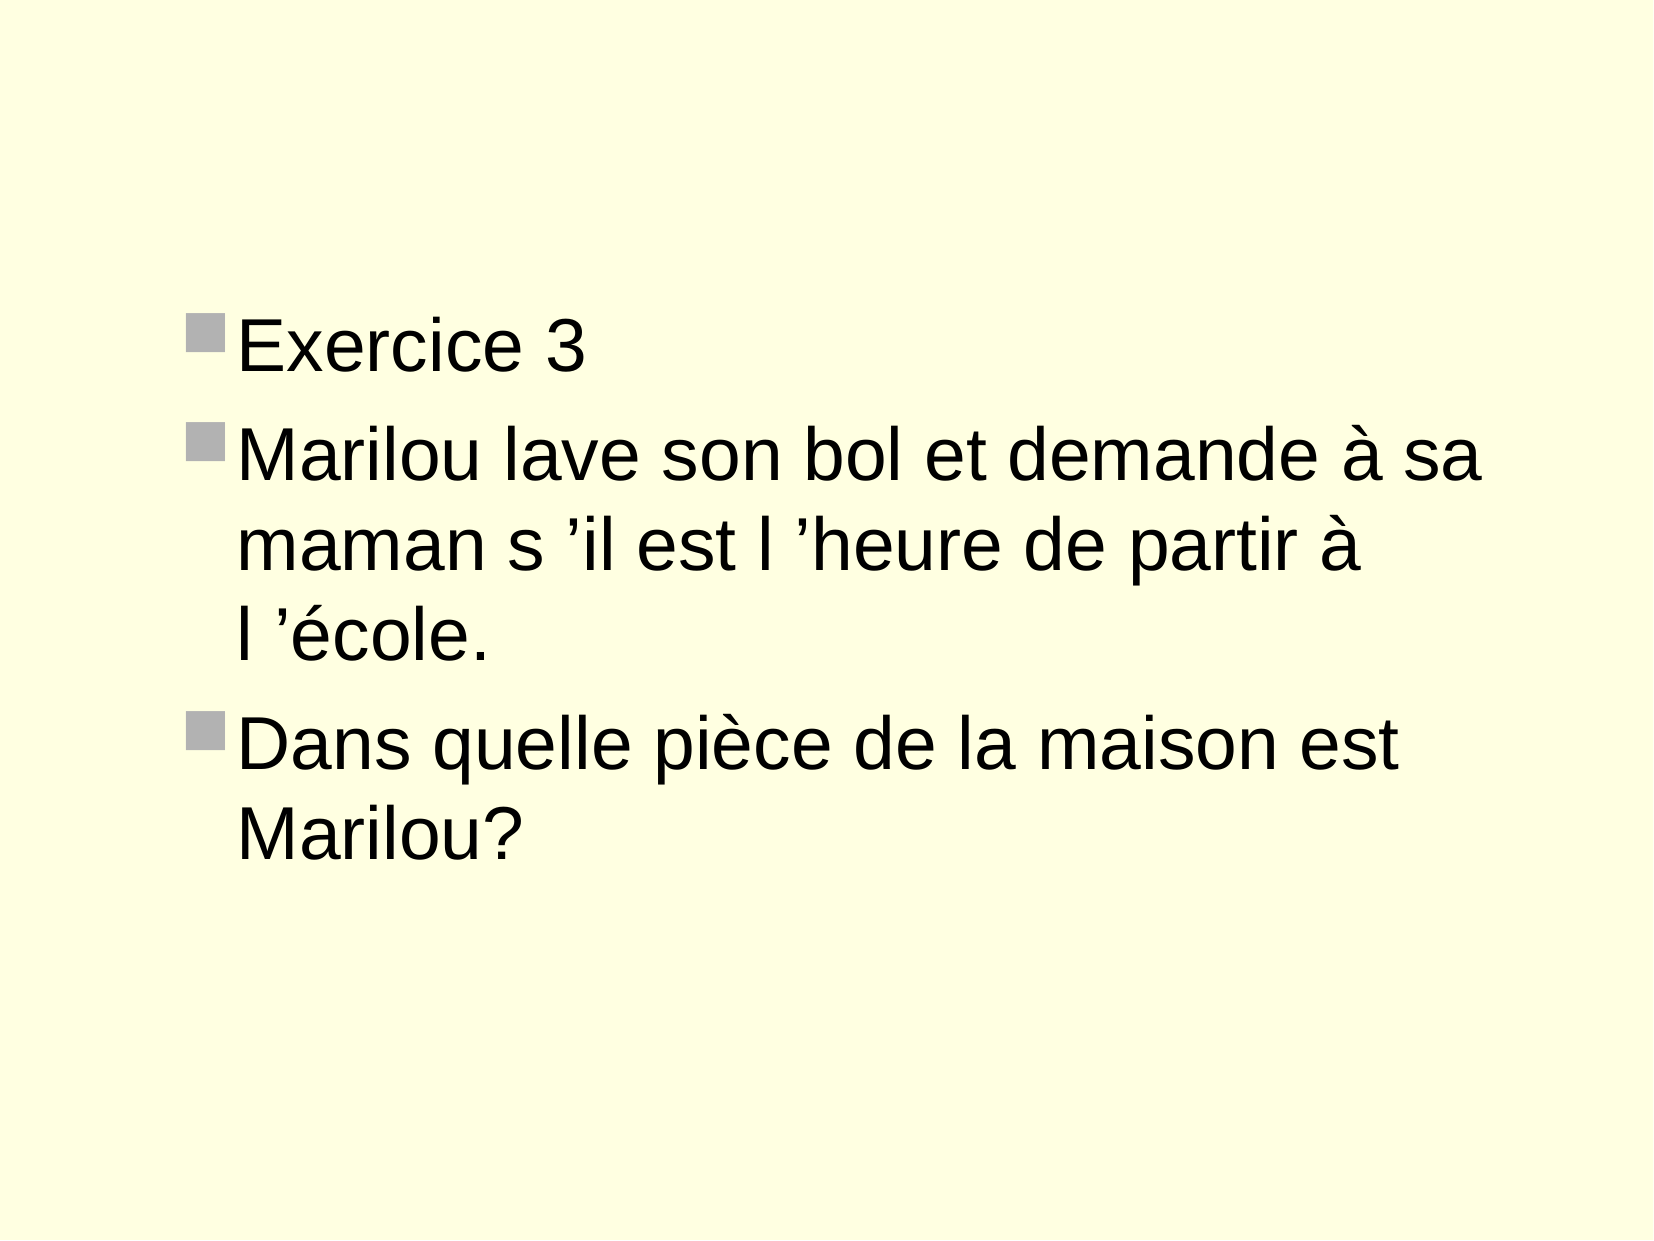

#
Exercice 3
Marilou lave son bol et demande à sa maman s ’il est l ’heure de partir à l ’école.
Dans quelle pièce de la maison est Marilou?